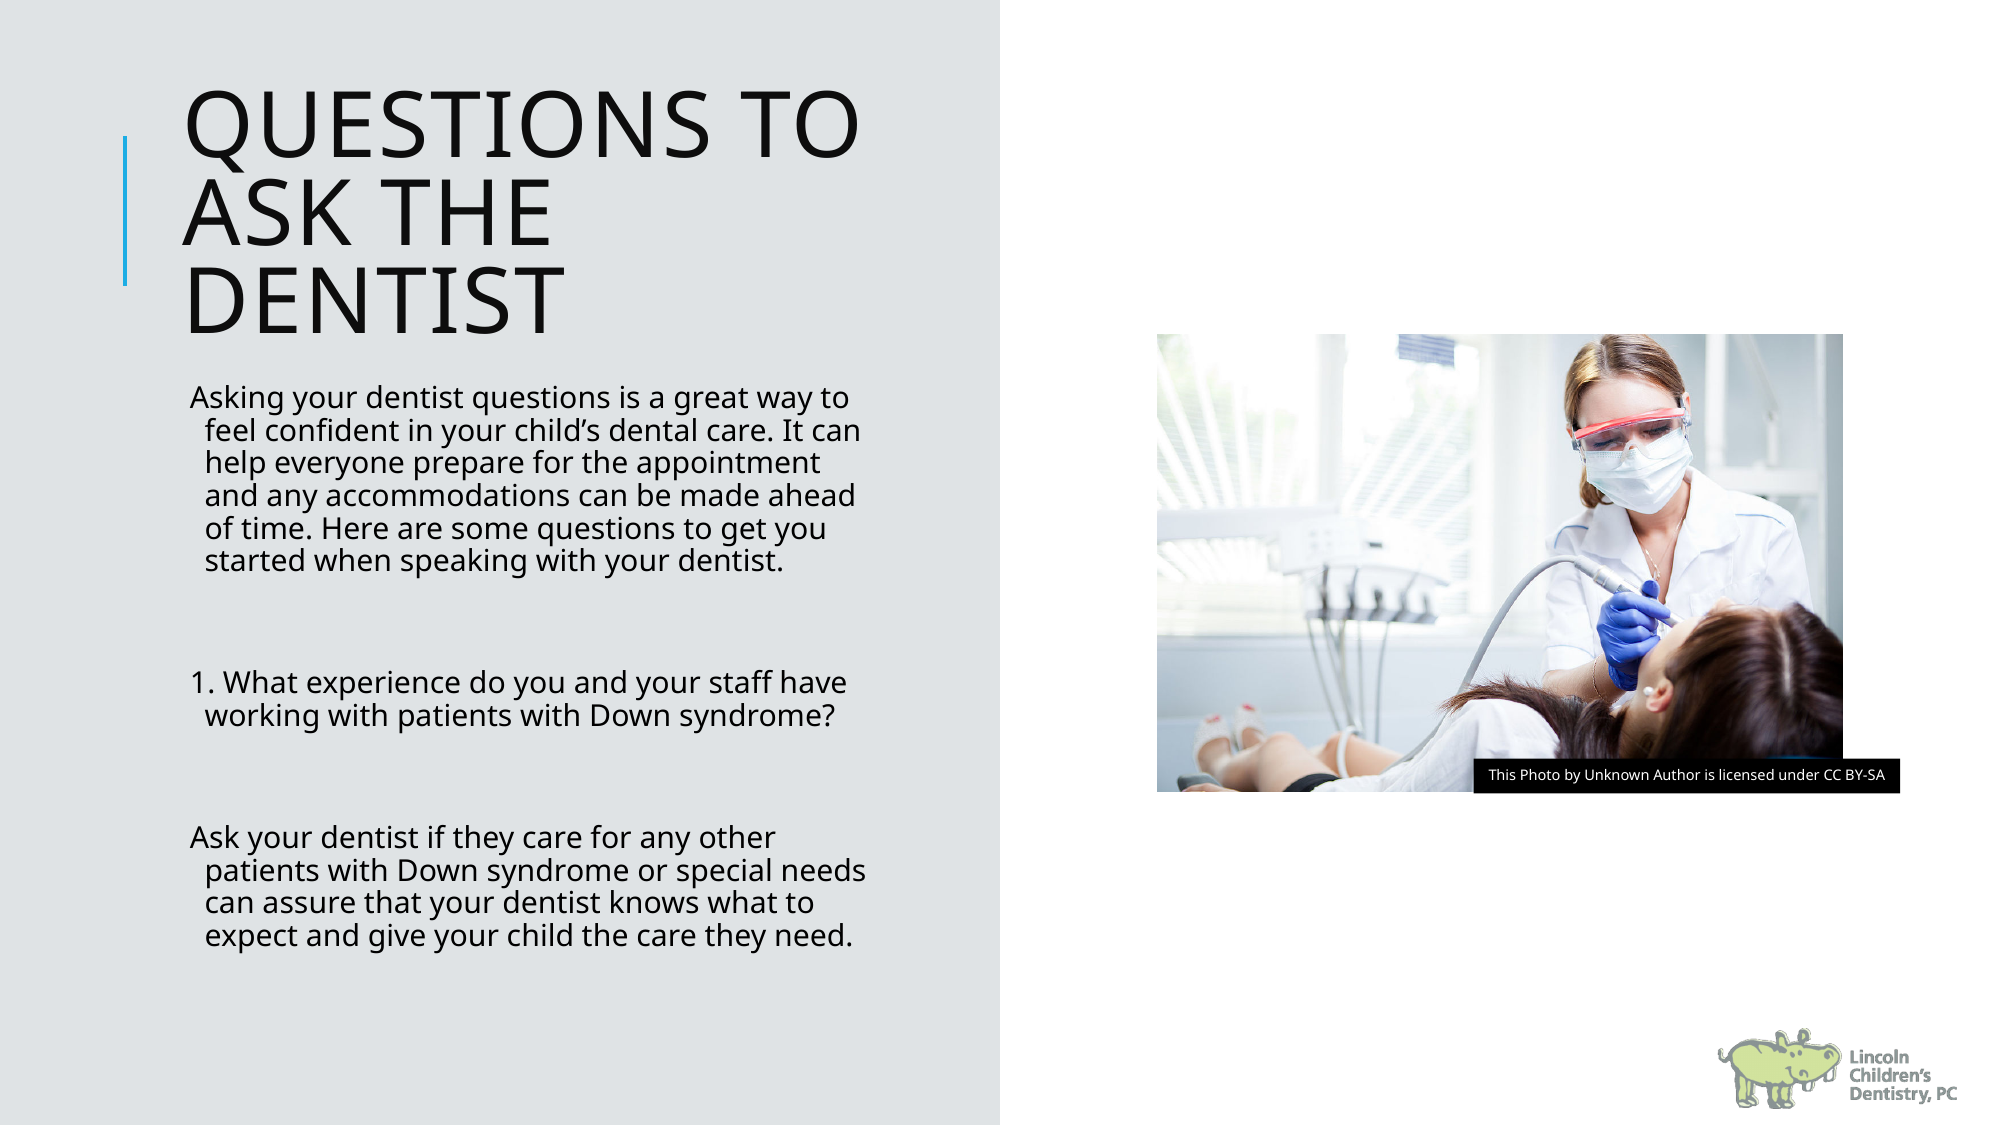

# Questions to ask the dentist
Asking your dentist questions is a great way to feel confident in your child’s dental care. It can help everyone prepare for the appointment and any accommodations can be made ahead of time. Here are some questions to get you started when speaking with your dentist.
1. What experience do you and your staff have working with patients with Down syndrome?
Ask your dentist if they care for any other patients with Down syndrome or special needs can assure that your dentist knows what to expect and give your child the care they need.
This Photo by Unknown Author is licensed under CC BY-SA